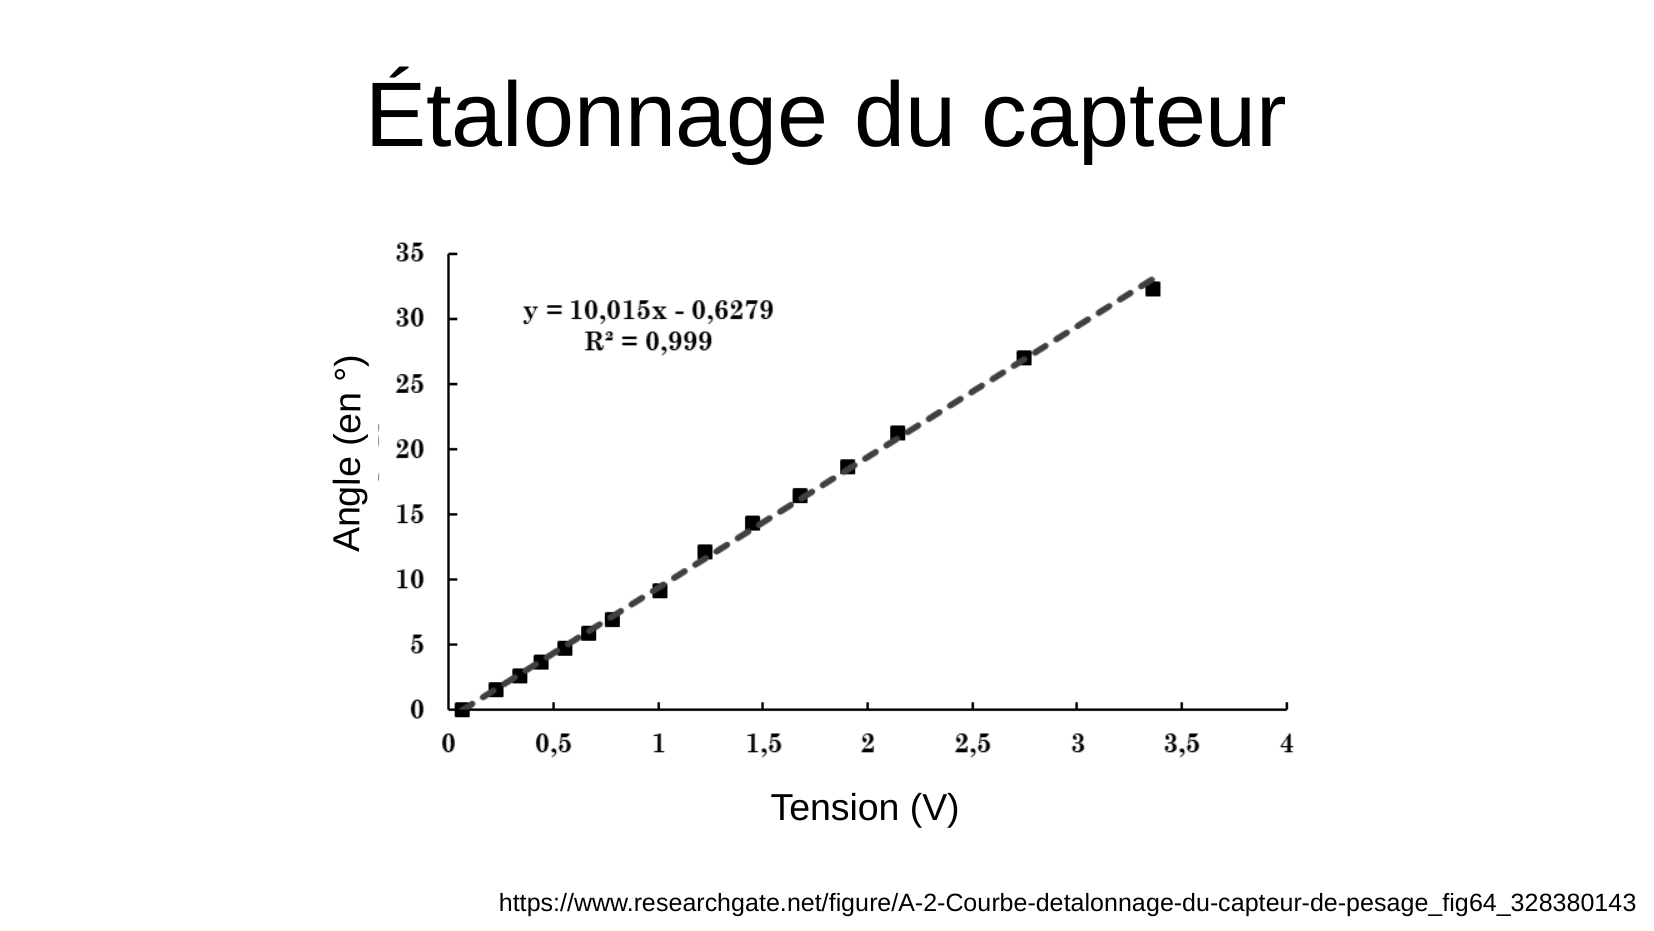

# Étalonnage du capteur
Angle (en °)
Tension (V)
https://www.researchgate.net/figure/A-2-Courbe-detalonnage-du-capteur-de-pesage_fig64_328380143